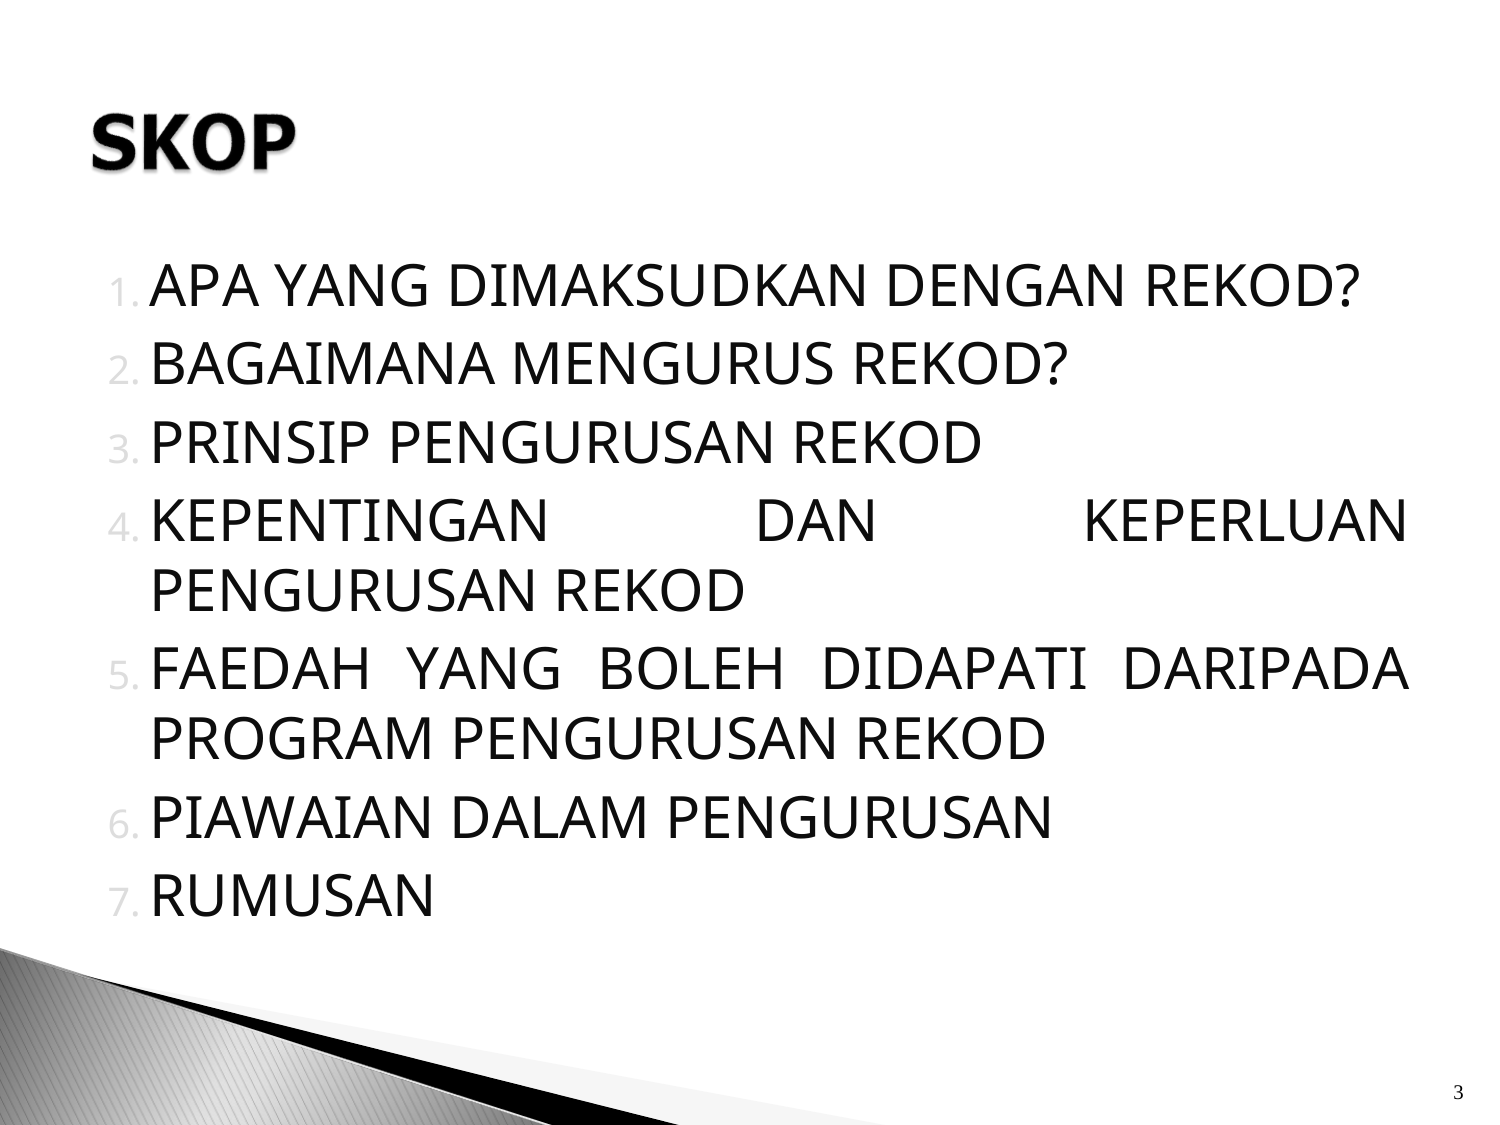

# APA YANG DIMAKSUDKAN DENGAN REKOD?
BAGAIMANA MENGURUS REKOD?
PRINSIP PENGURUSAN REKOD
KEPENTINGAN DAN KEPERLUAN PENGURUSAN REKOD
FAEDAH YANG BOLEH DIDAPATI DARIPADA PROGRAM PENGURUSAN REKOD
PIAWAIAN DALAM PENGURUSAN
RUMUSAN